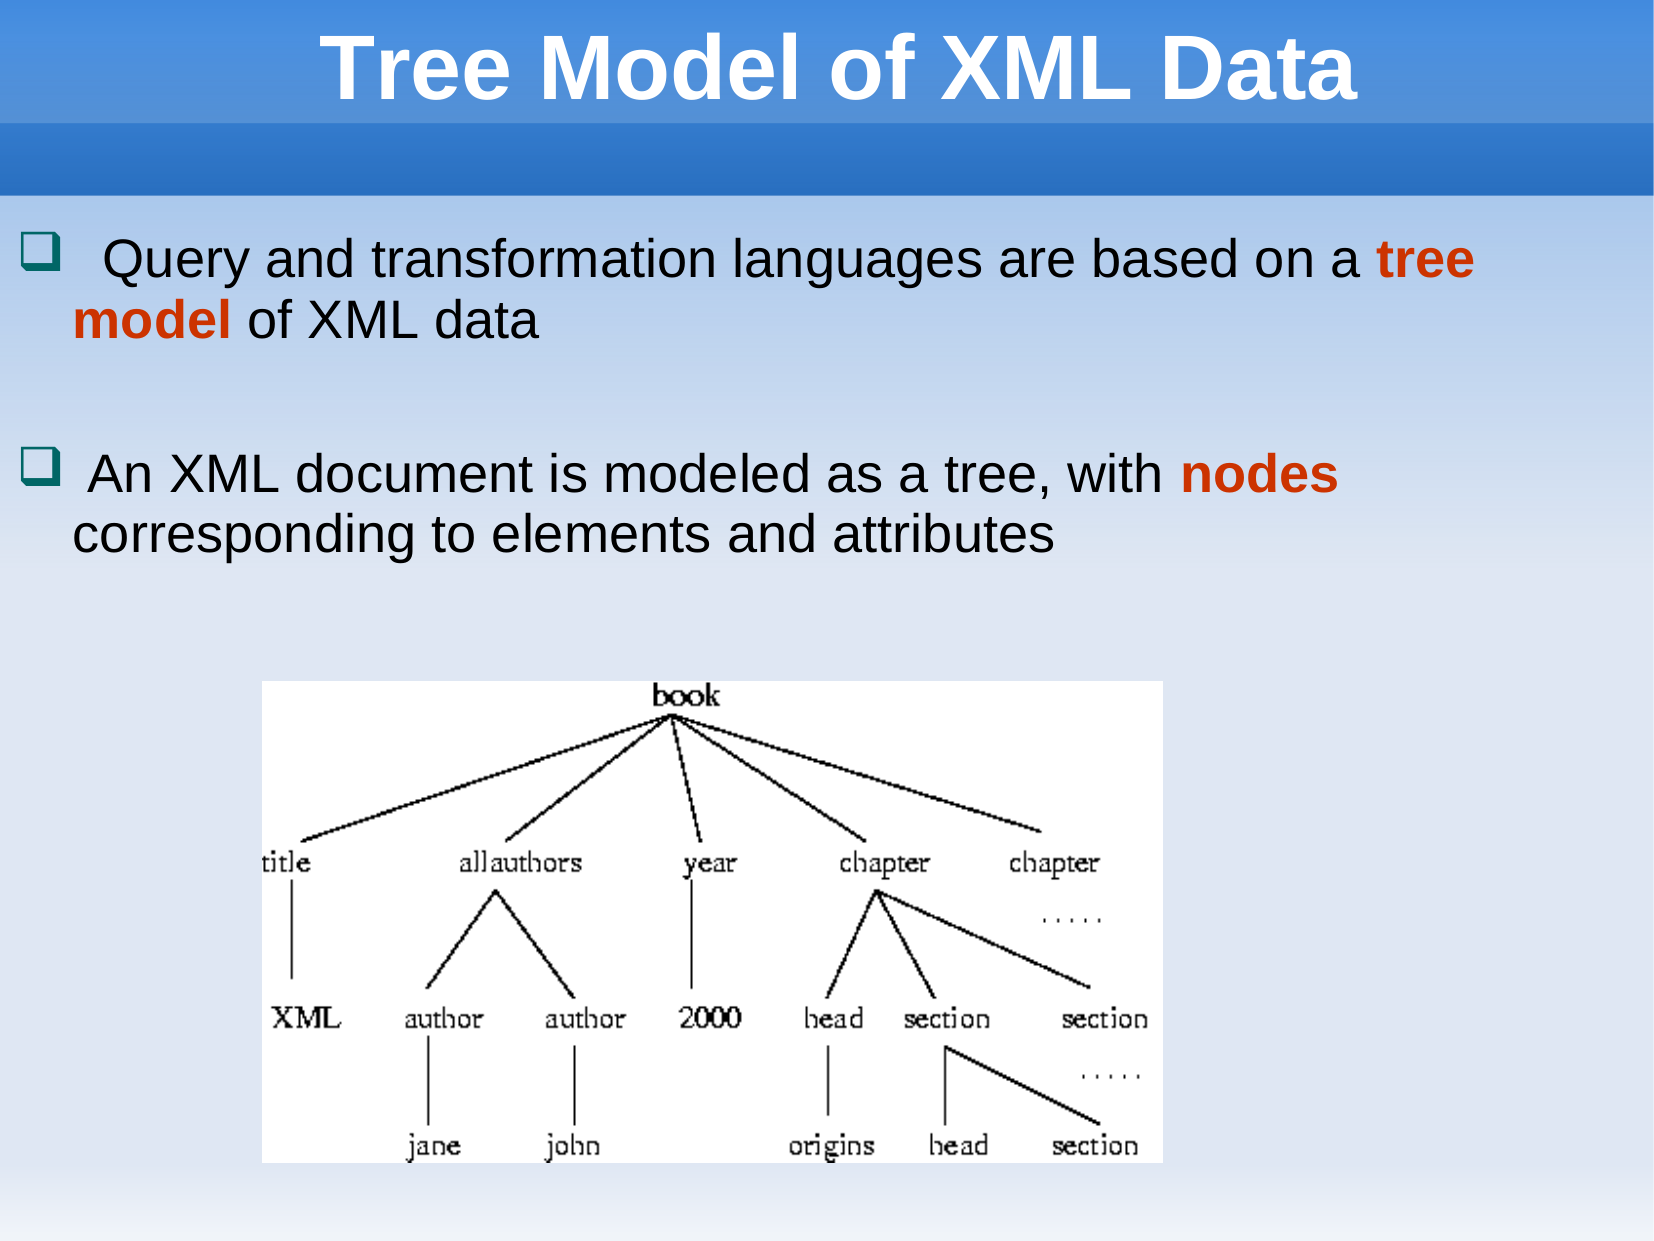

Tree Model of XML Data
 Query and transformation languages are based on a tree model of XML data
 An XML document is modeled as a tree, with nodes corresponding to elements and attributes